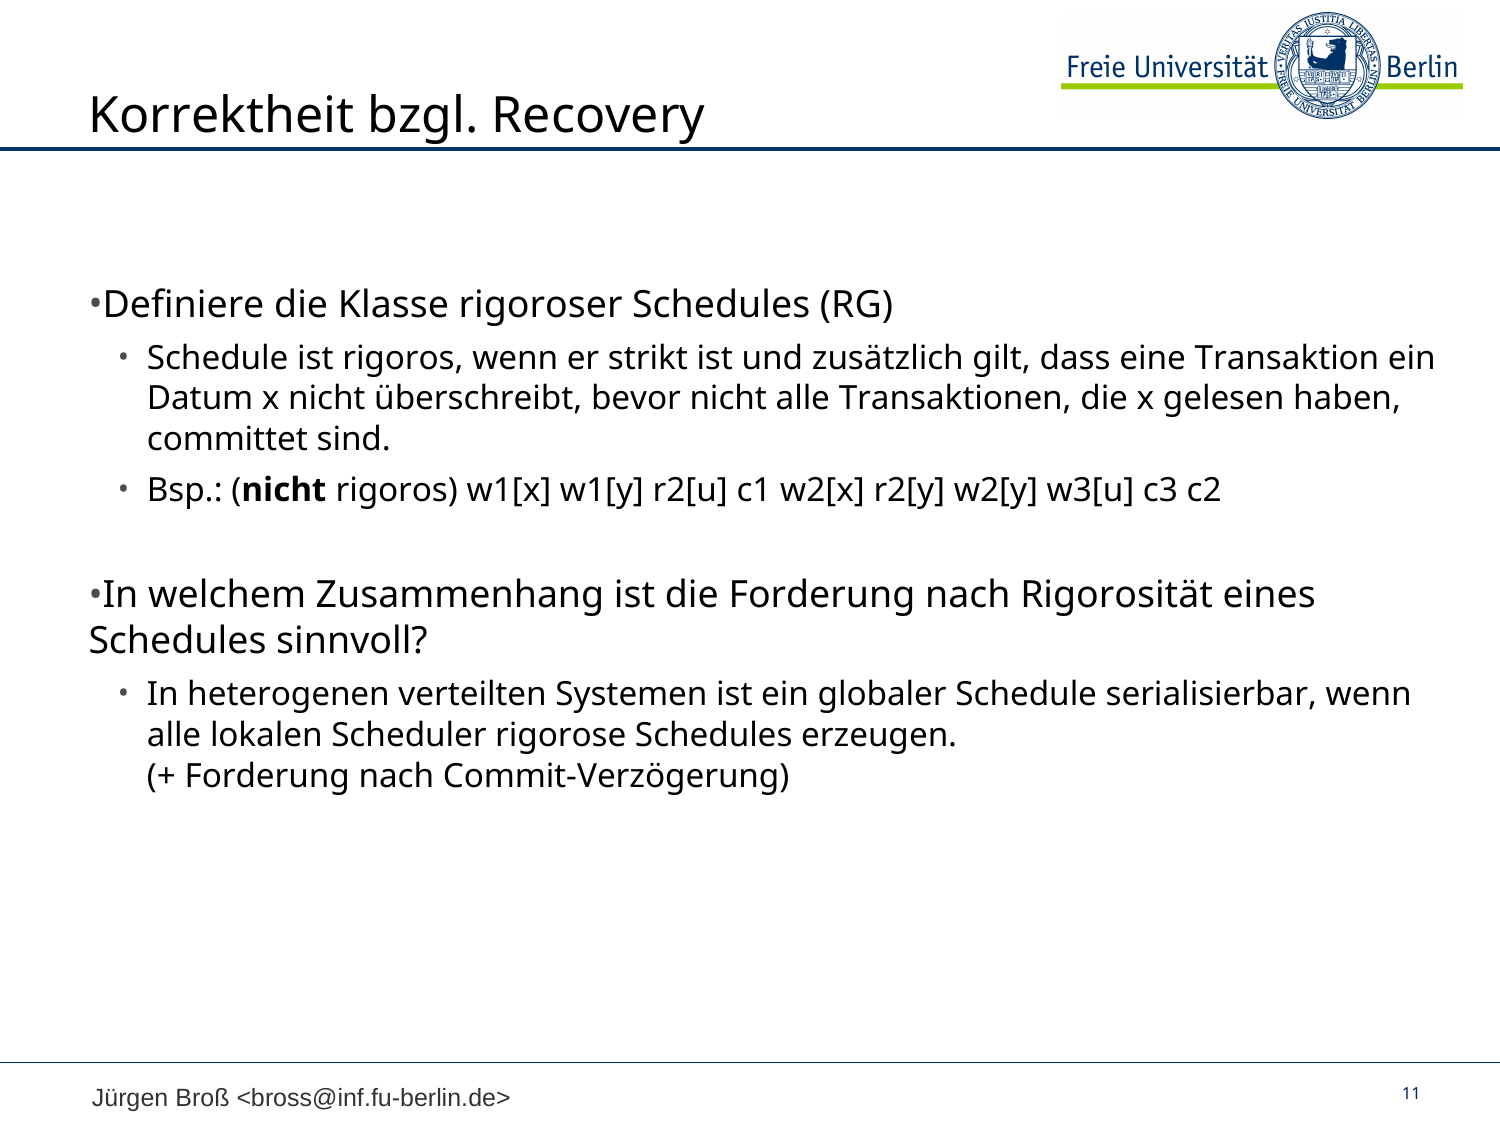

# Korrektheit bzgl. Recovery
Definiere die Klasse rigoroser Schedules (RG)
Schedule ist rigoros, wenn er strikt ist und zusätzlich gilt, dass eine Transaktion ein Datum x nicht überschreibt, bevor nicht alle Transaktionen, die x gelesen haben, committet sind.
Bsp.: (nicht rigoros) w1[x] w1[y] r2[u] c1 w2[x] r2[y] w2[y] w3[u] c3 c2
In welchem Zusammenhang ist die Forderung nach Rigorosität eines Schedules sinnvoll?
In heterogenen verteilten Systemen ist ein globaler Schedule serialisierbar, wenn alle lokalen Scheduler rigorose Schedules erzeugen.
(+ Forderung nach Commit-Verzögerung)